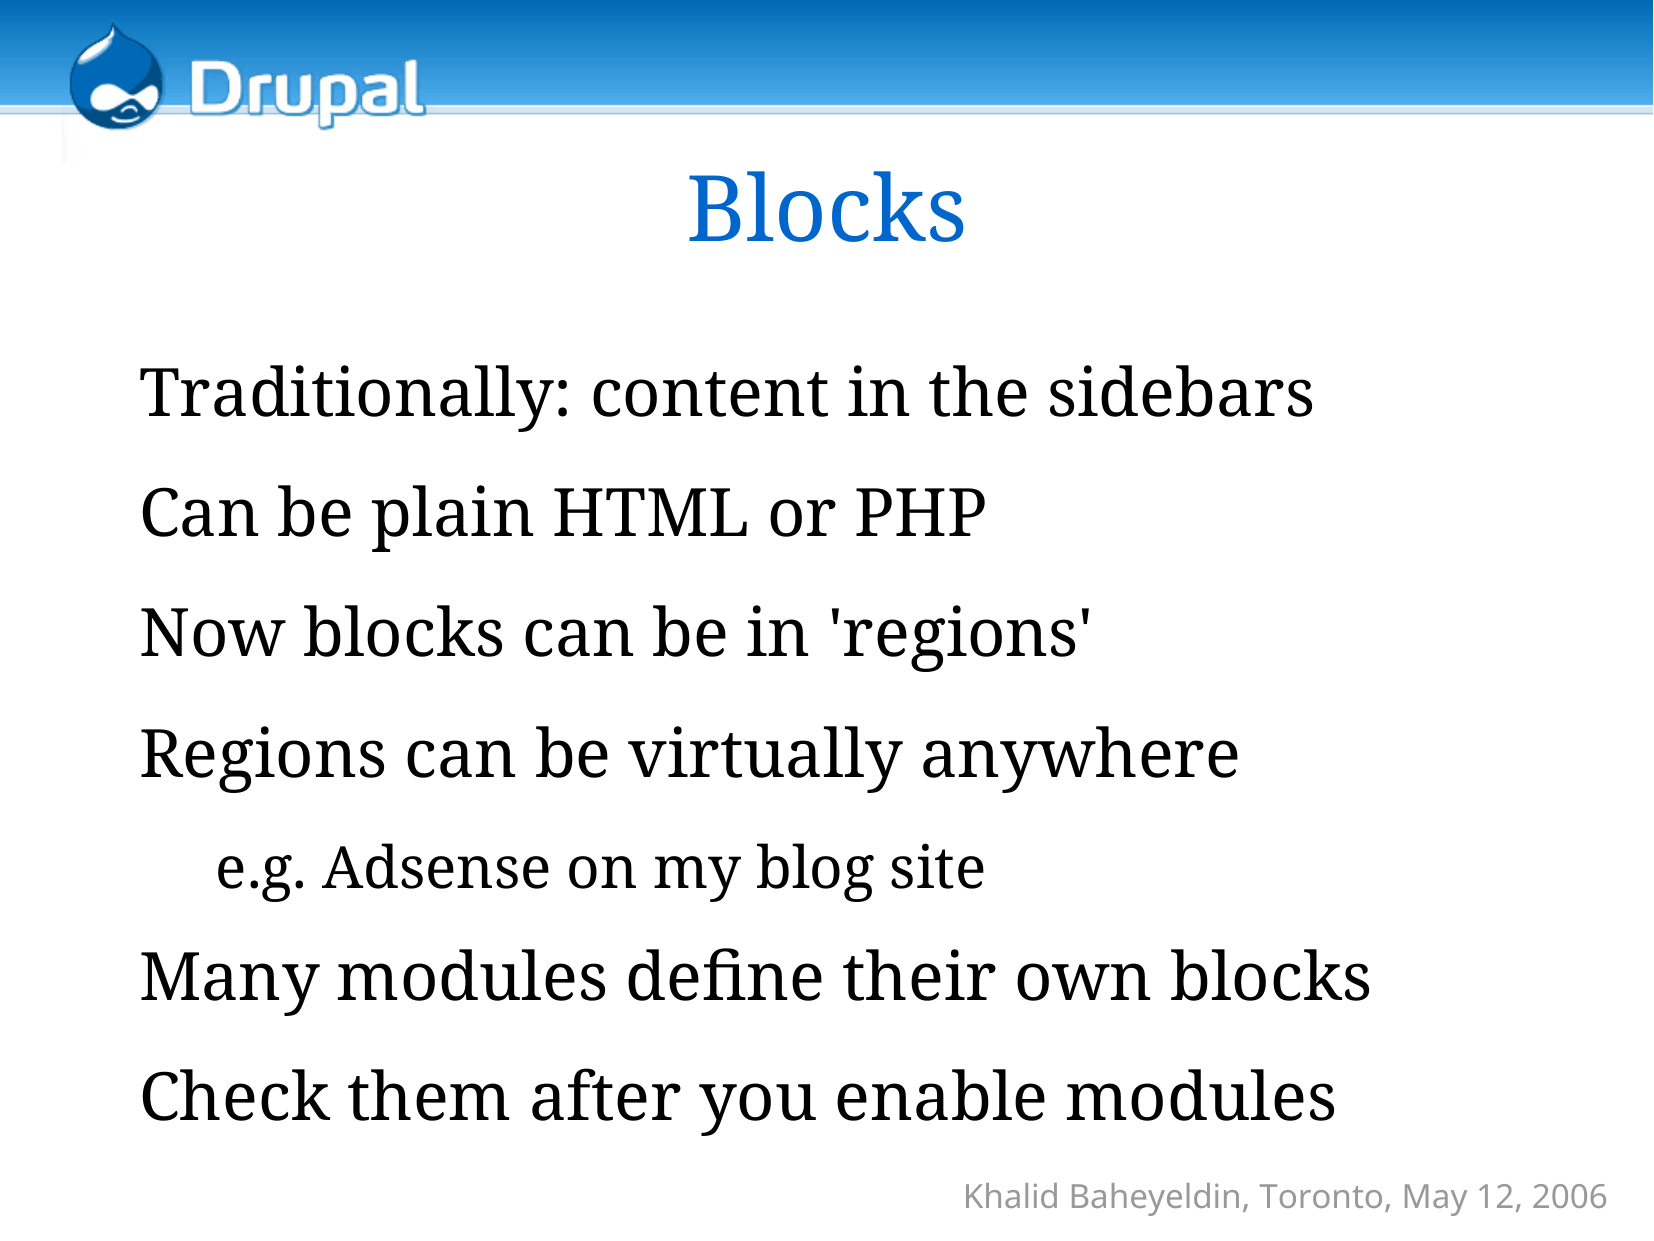

# Blocks
Traditionally: content in the sidebars
Can be plain HTML or PHP
Now blocks can be in 'regions'
Regions can be virtually anywhere
e.g. Adsense on my blog site
Many modules define their own blocks
Check them after you enable modules